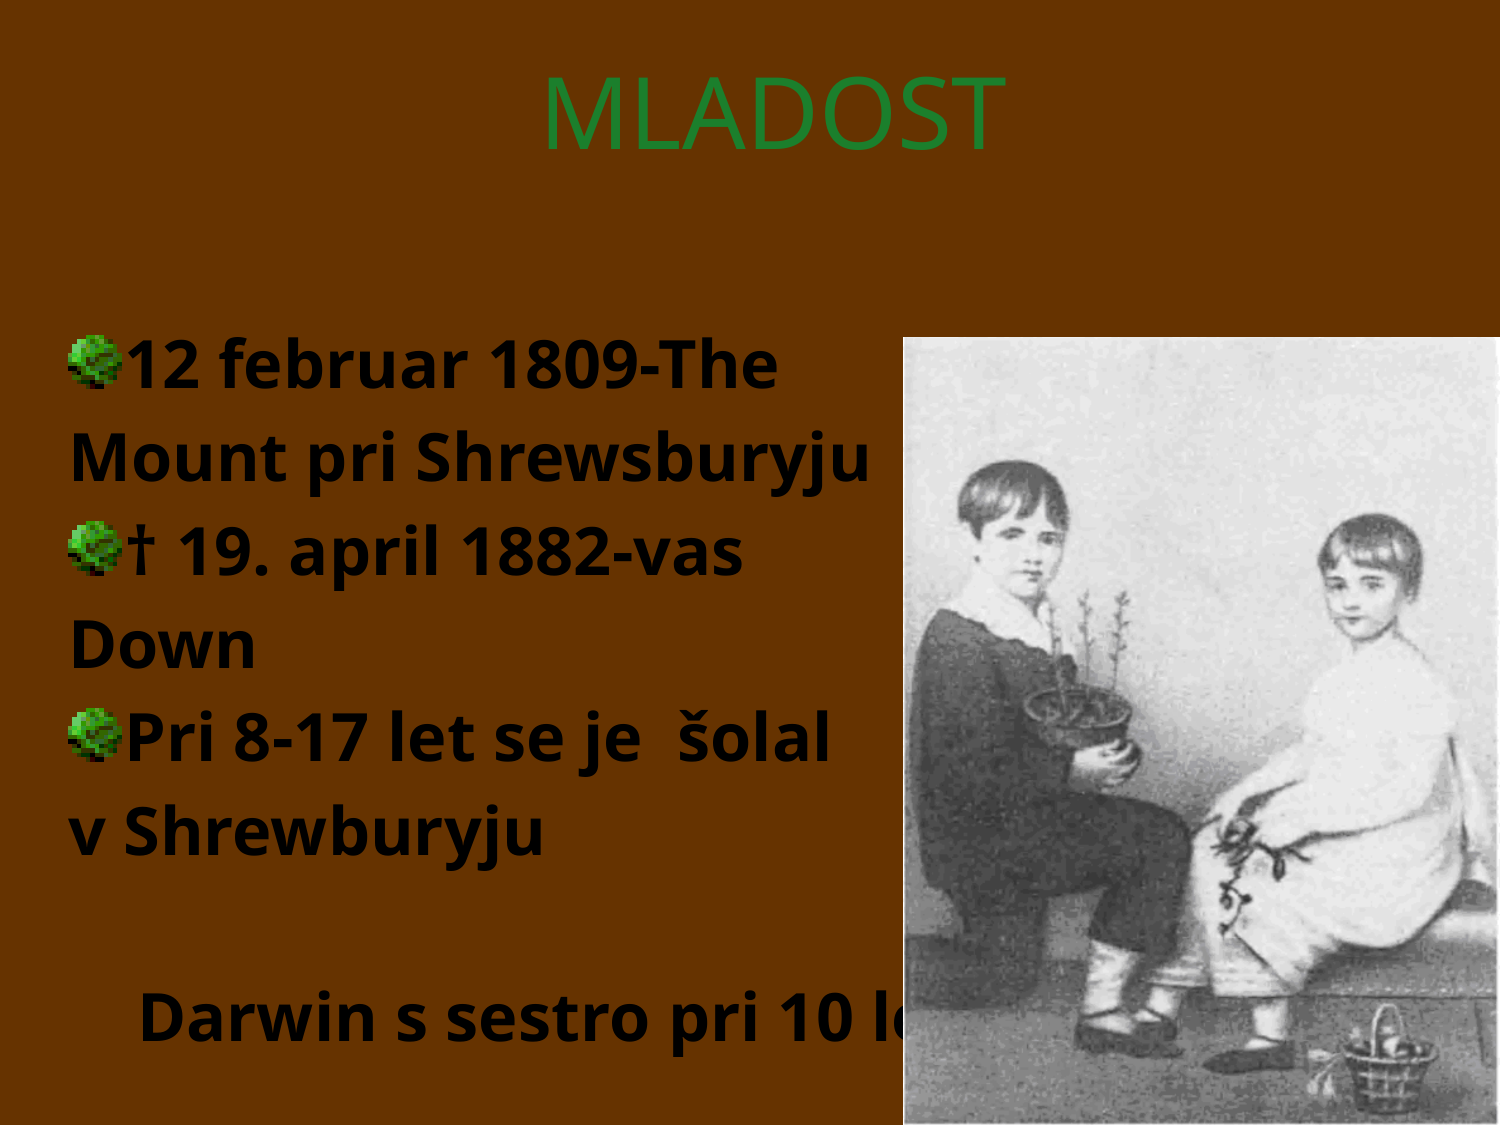

MLADOST
# 12 februar 1809-The
Mount pri Shrewsburyju
† 19. april 1882-vas
Down
Pri 8-17 let se je šolal
v Shrewburyju
 Darwin s sestro pri 10 letih: